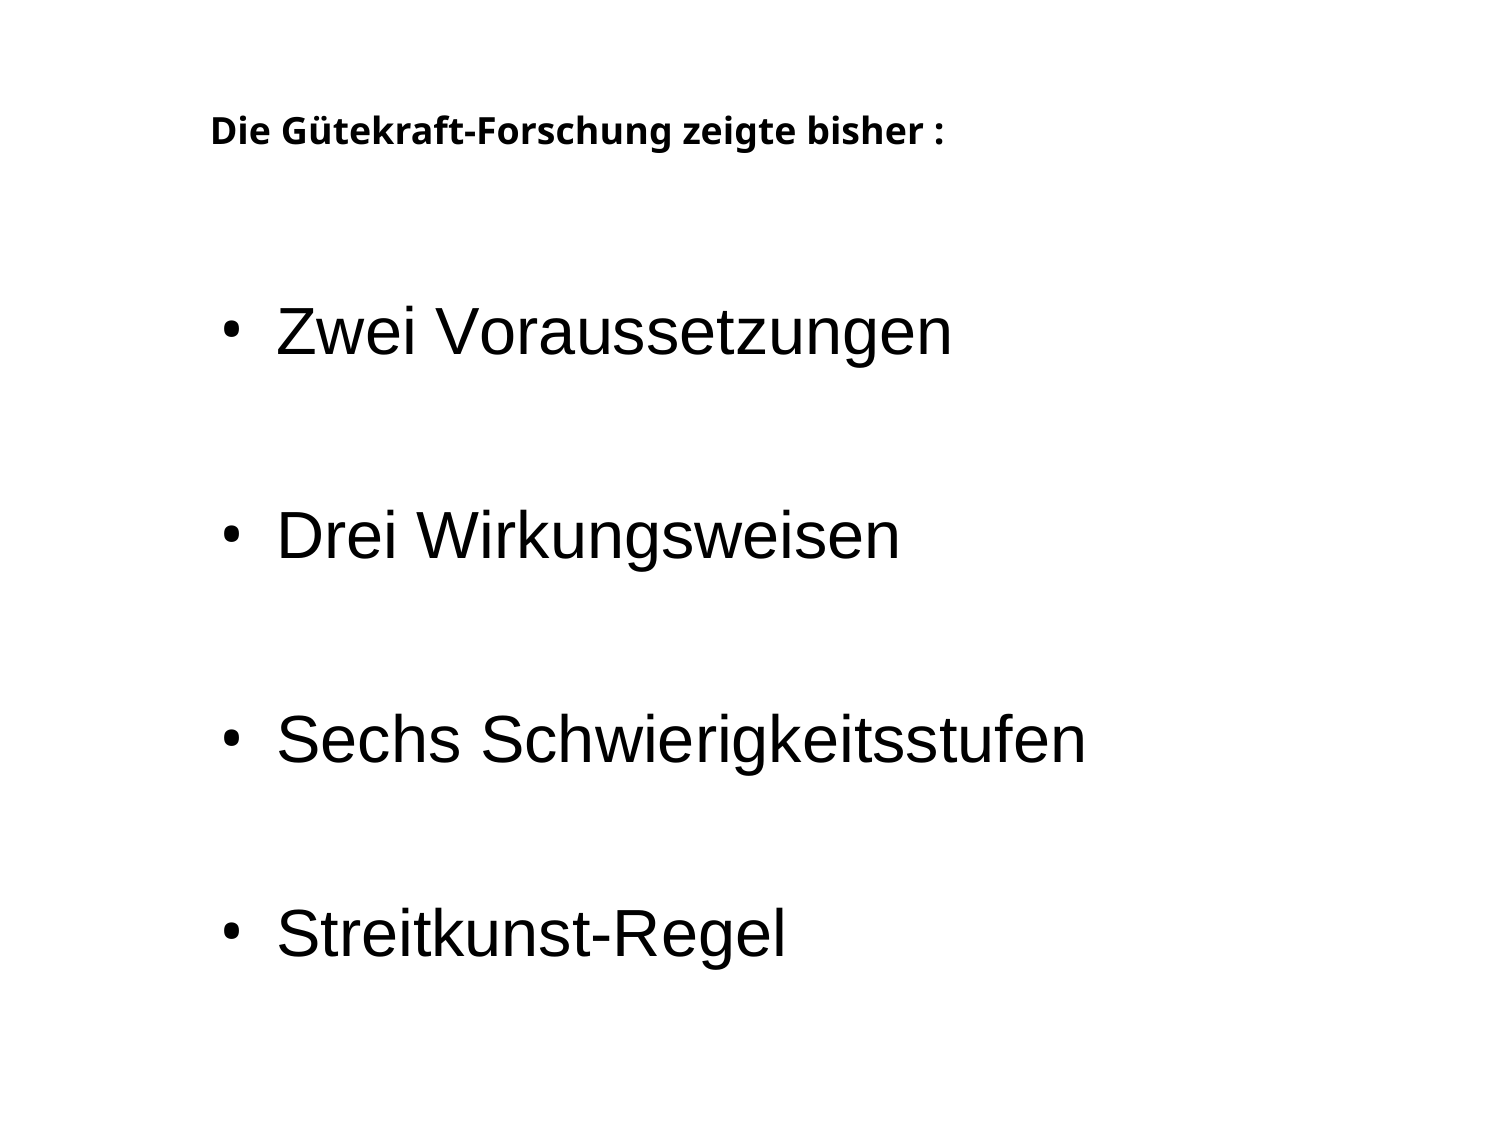

Die Gütekraft-Forschung zeigte bisher :
# Zwei Voraussetzungen
Drei Wirkungsweisen
Sechs Schwierigkeitsstufen
Streitkunst-Regel